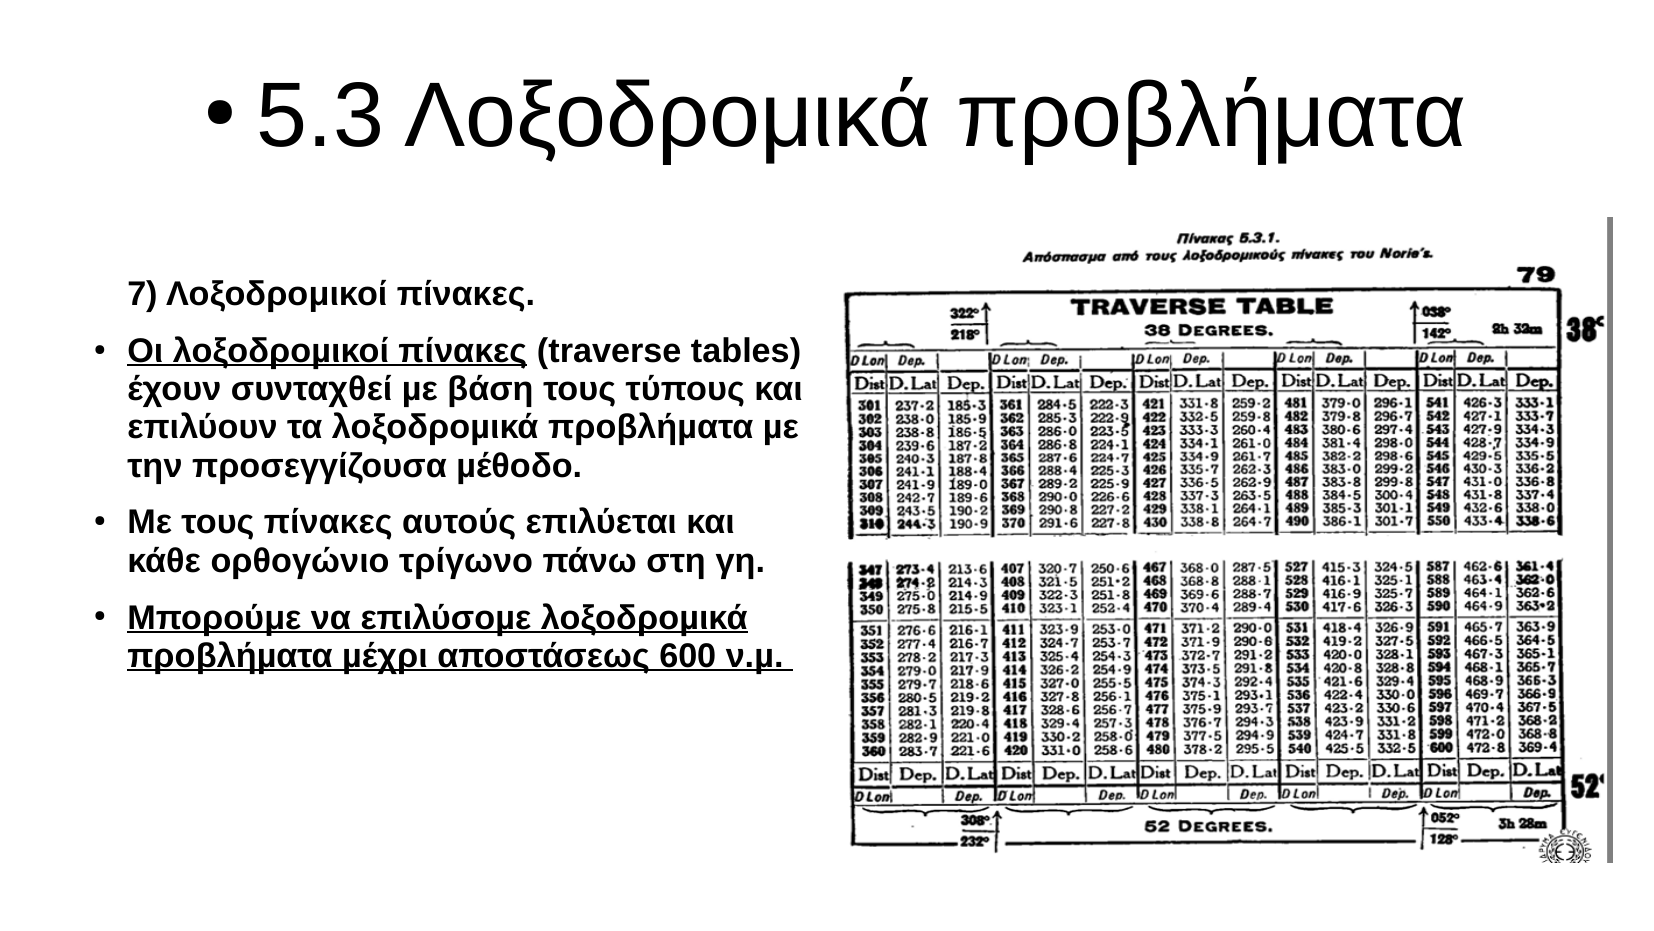

# 5.3 Λοξοδρομικά προβλήματα
7) Λοξοδρομικοί πίνακες.
Οι λοξοδροµικοί πίνακες (traverse tables) έχουν συνταχθεί µε βάση τους τύπους και επιλύουν τα λοξοδροµικά προβλήµατα µε την προσεγγίζουσα µέθοδο.
Με τους πίνακες αυτούς επιλύεται και κάθε ορθογώνιο τρίγωνο πάνω στη γη.
Μπορούμε να επιλύσοµε λοξοδροµικά προβλήµατα µέχρι αποστάσεως 600 ν.µ.